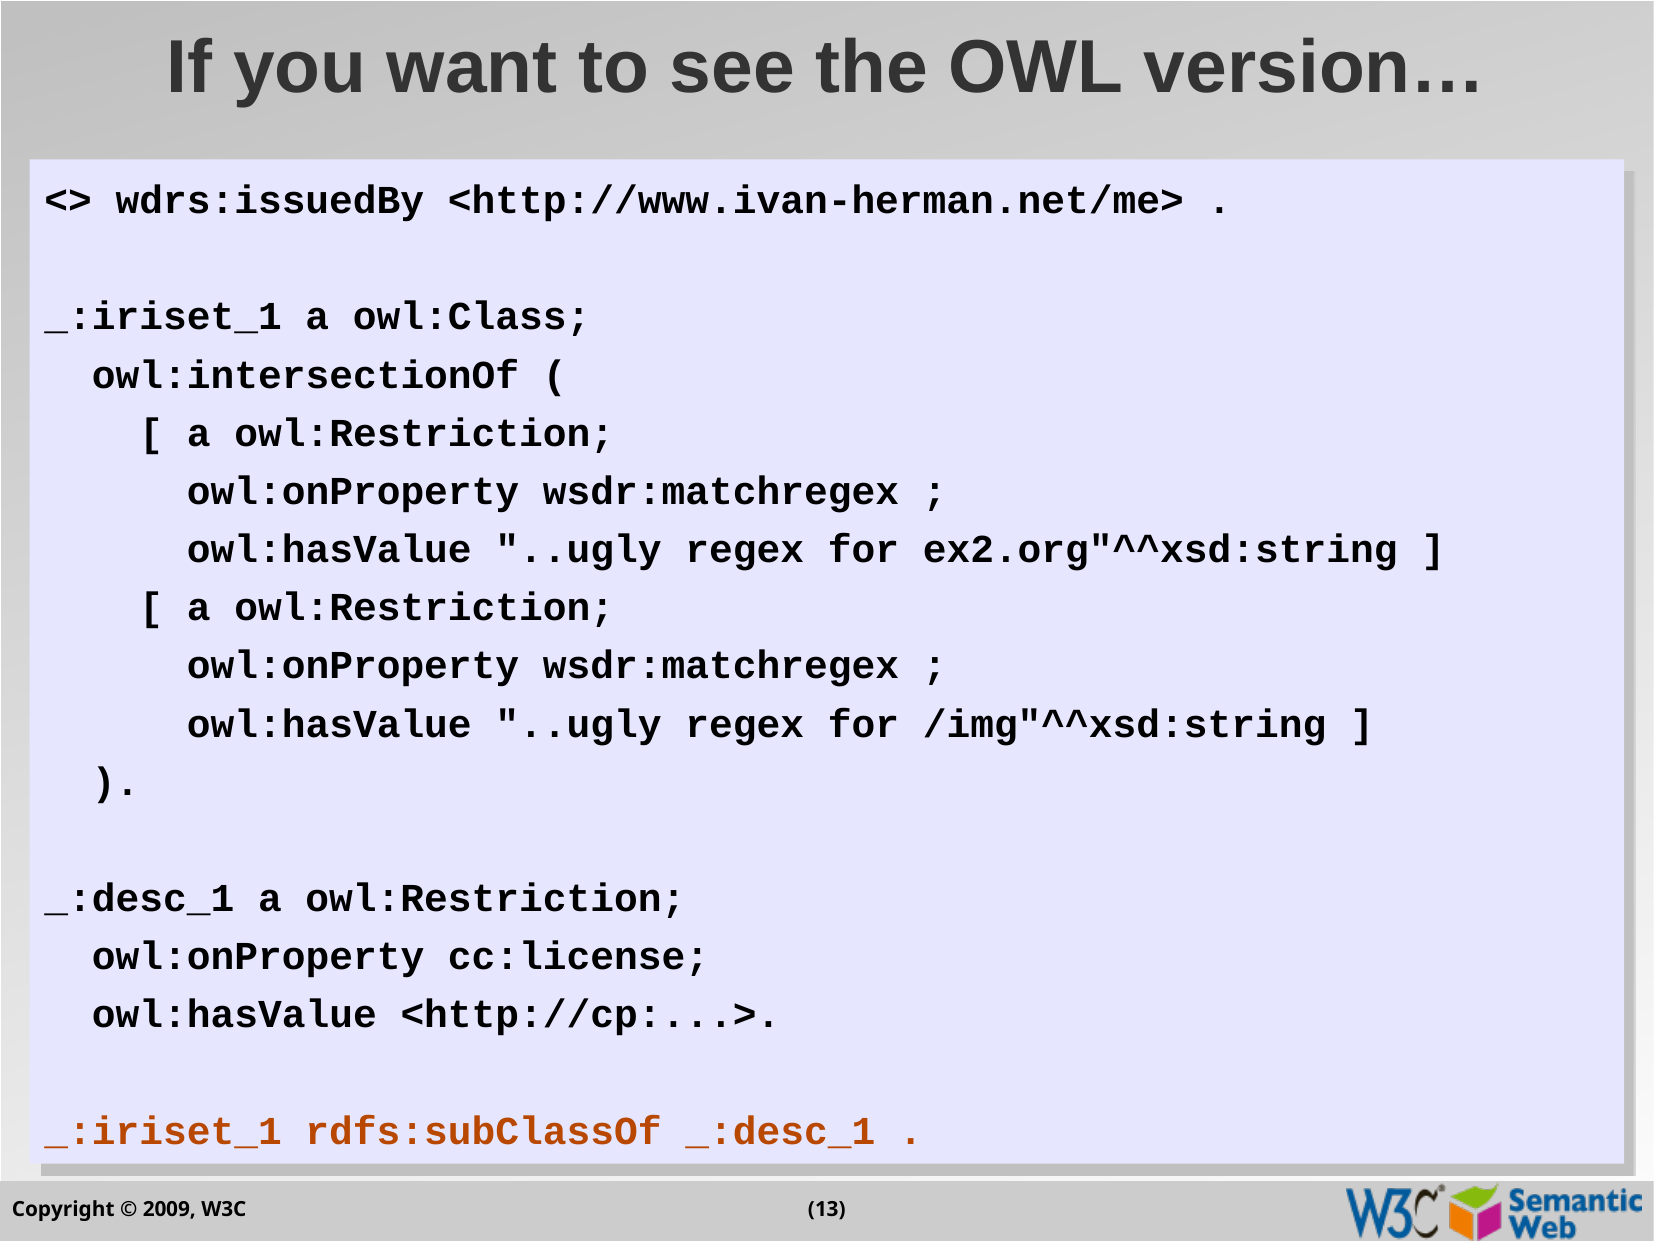

# If you want to see the OWL version…
<> wdrs:issuedBy <http://www.ivan-herman.net/me> .
_:iriset_1 a owl:Class;
 owl:intersectionOf (
 [ a owl:Restriction;
 owl:onProperty wsdr:matchregex ;
 owl:hasValue "..ugly regex for ex2.org"^^xsd:string ]
 [ a owl:Restriction;
 owl:onProperty wsdr:matchregex ;
 owl:hasValue "..ugly regex for /img"^^xsd:string ]
 ).
_:desc_1 a owl:Restriction;
 owl:onProperty cc:license;
 owl:hasValue <http://cp:...>.
_:iriset_1 rdfs:subClassOf _:desc_1 .